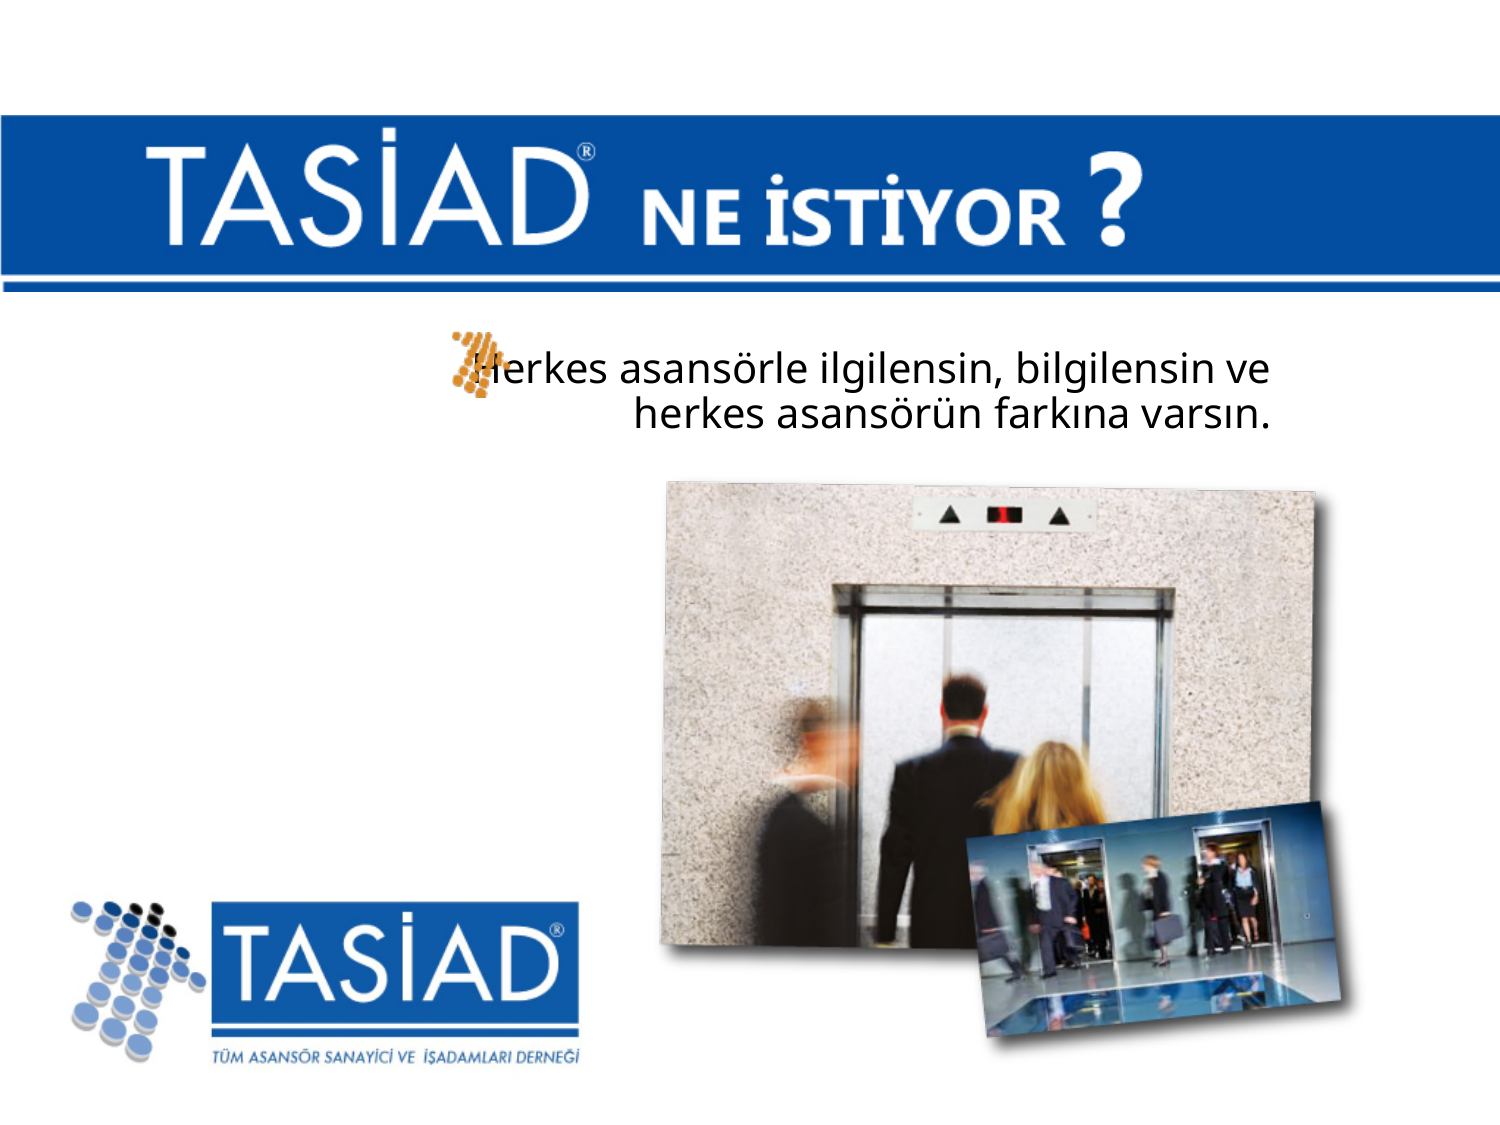

Herkes asansörle ilgilensin, bilgilensin ve herkes asansörün farkına varsın.